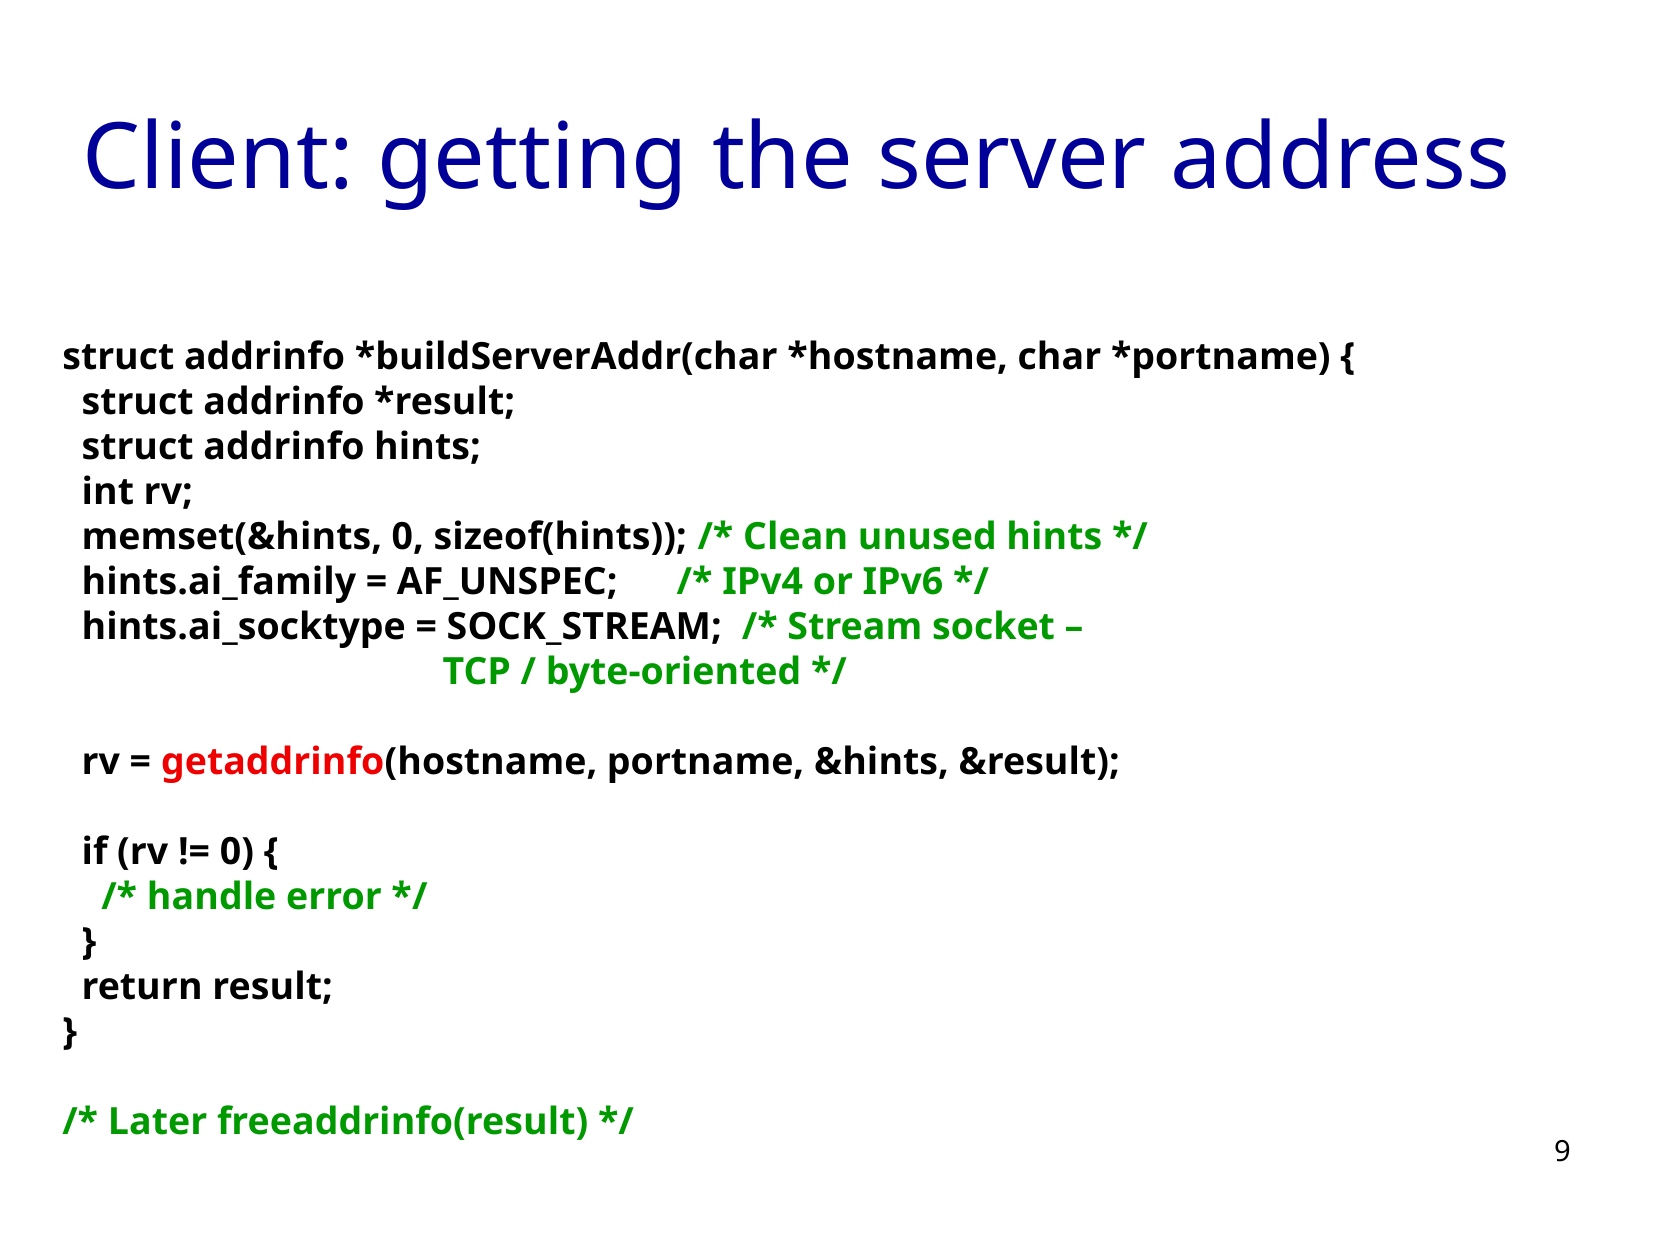

# Client: getting the server address
struct addrinfo *buildServerAddr(char *hostname, char *portname) {
 struct addrinfo *result;
 struct addrinfo hints;
 int rv;
 memset(&hints, 0, sizeof(hints)); /* Clean unused hints */
 hints.ai_family = AF_UNSPEC; /* IPv4 or IPv6 */
 hints.ai_socktype = SOCK_STREAM; /* Stream socket –
 TCP / byte-oriented */
 rv = getaddrinfo(hostname, portname, &hints, &result);
 if (rv != 0) {
 /* handle error */
 }
 return result;
}
/* Later freeaddrinfo(result) */
9